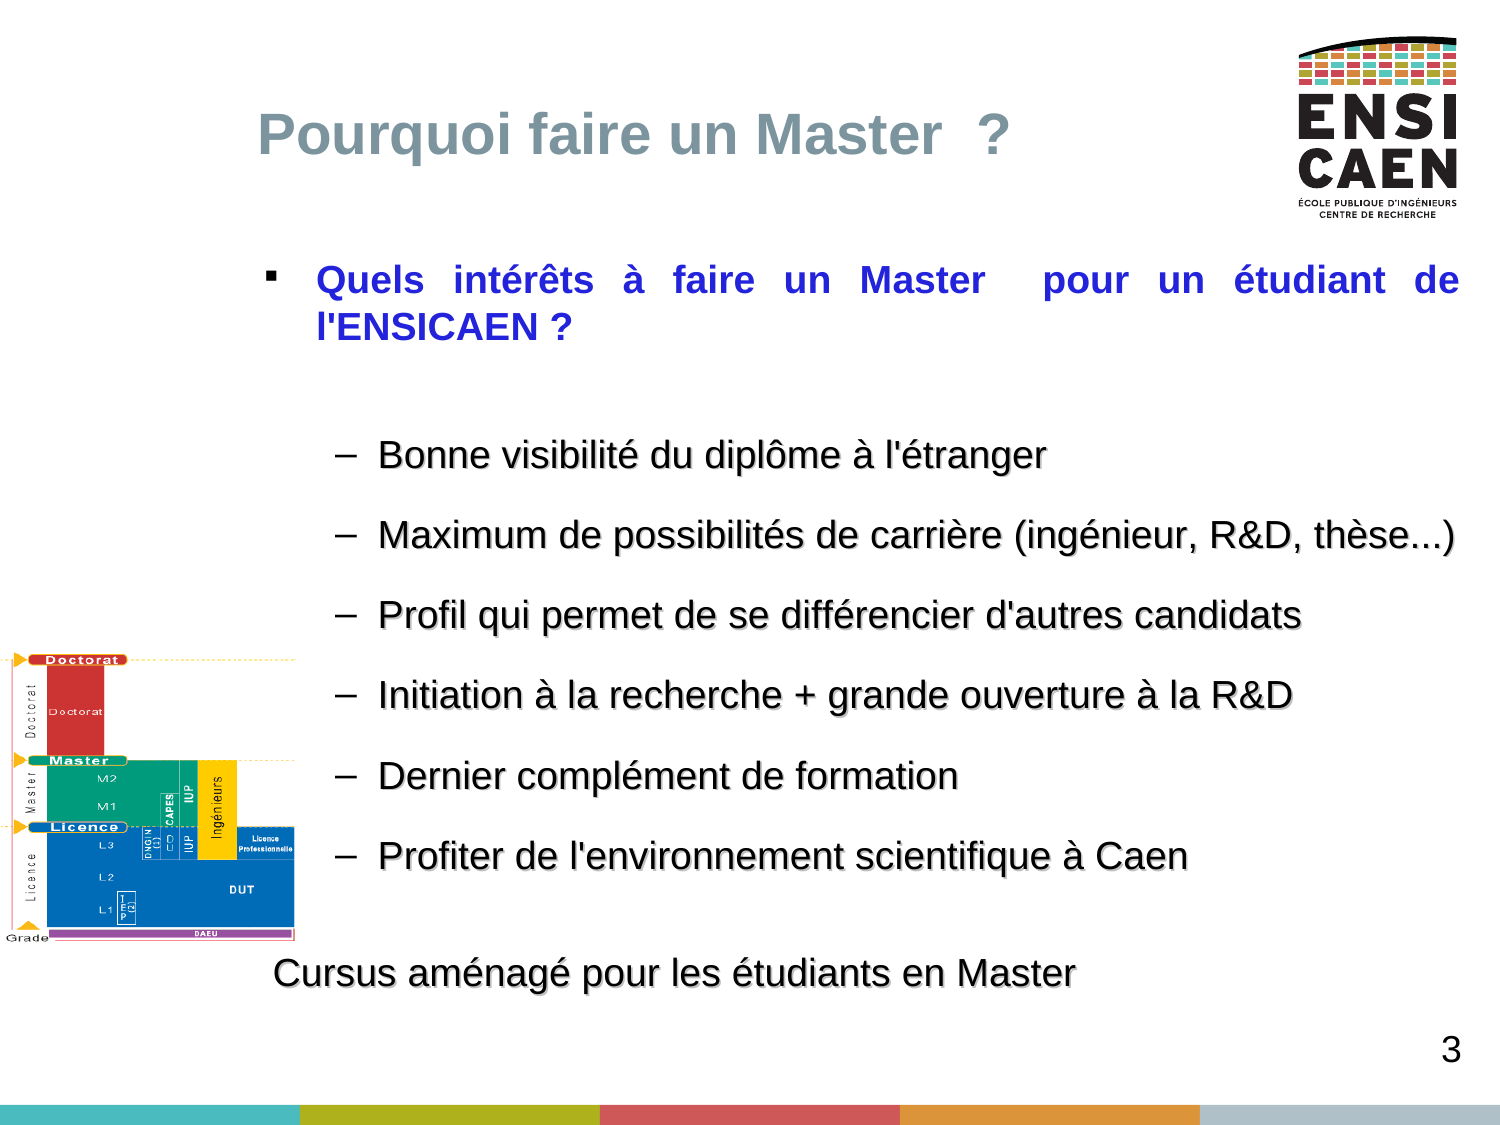

Pourquoi faire un Master ?
# Quels intérêts à faire un Master pour un étudiant de l'ENSICAEN ?
Bonne visibilité du diplôme à l'étranger
Maximum de possibilités de carrière (ingénieur, R&D, thèse...)‏
Profil qui permet de se différencier d'autres candidats
Initiation à la recherche + grande ouverture à la R&D
Dernier complément de formation
Profiter de l'environnement scientifique à Caen
Cursus aménagé pour les étudiants en Master
3